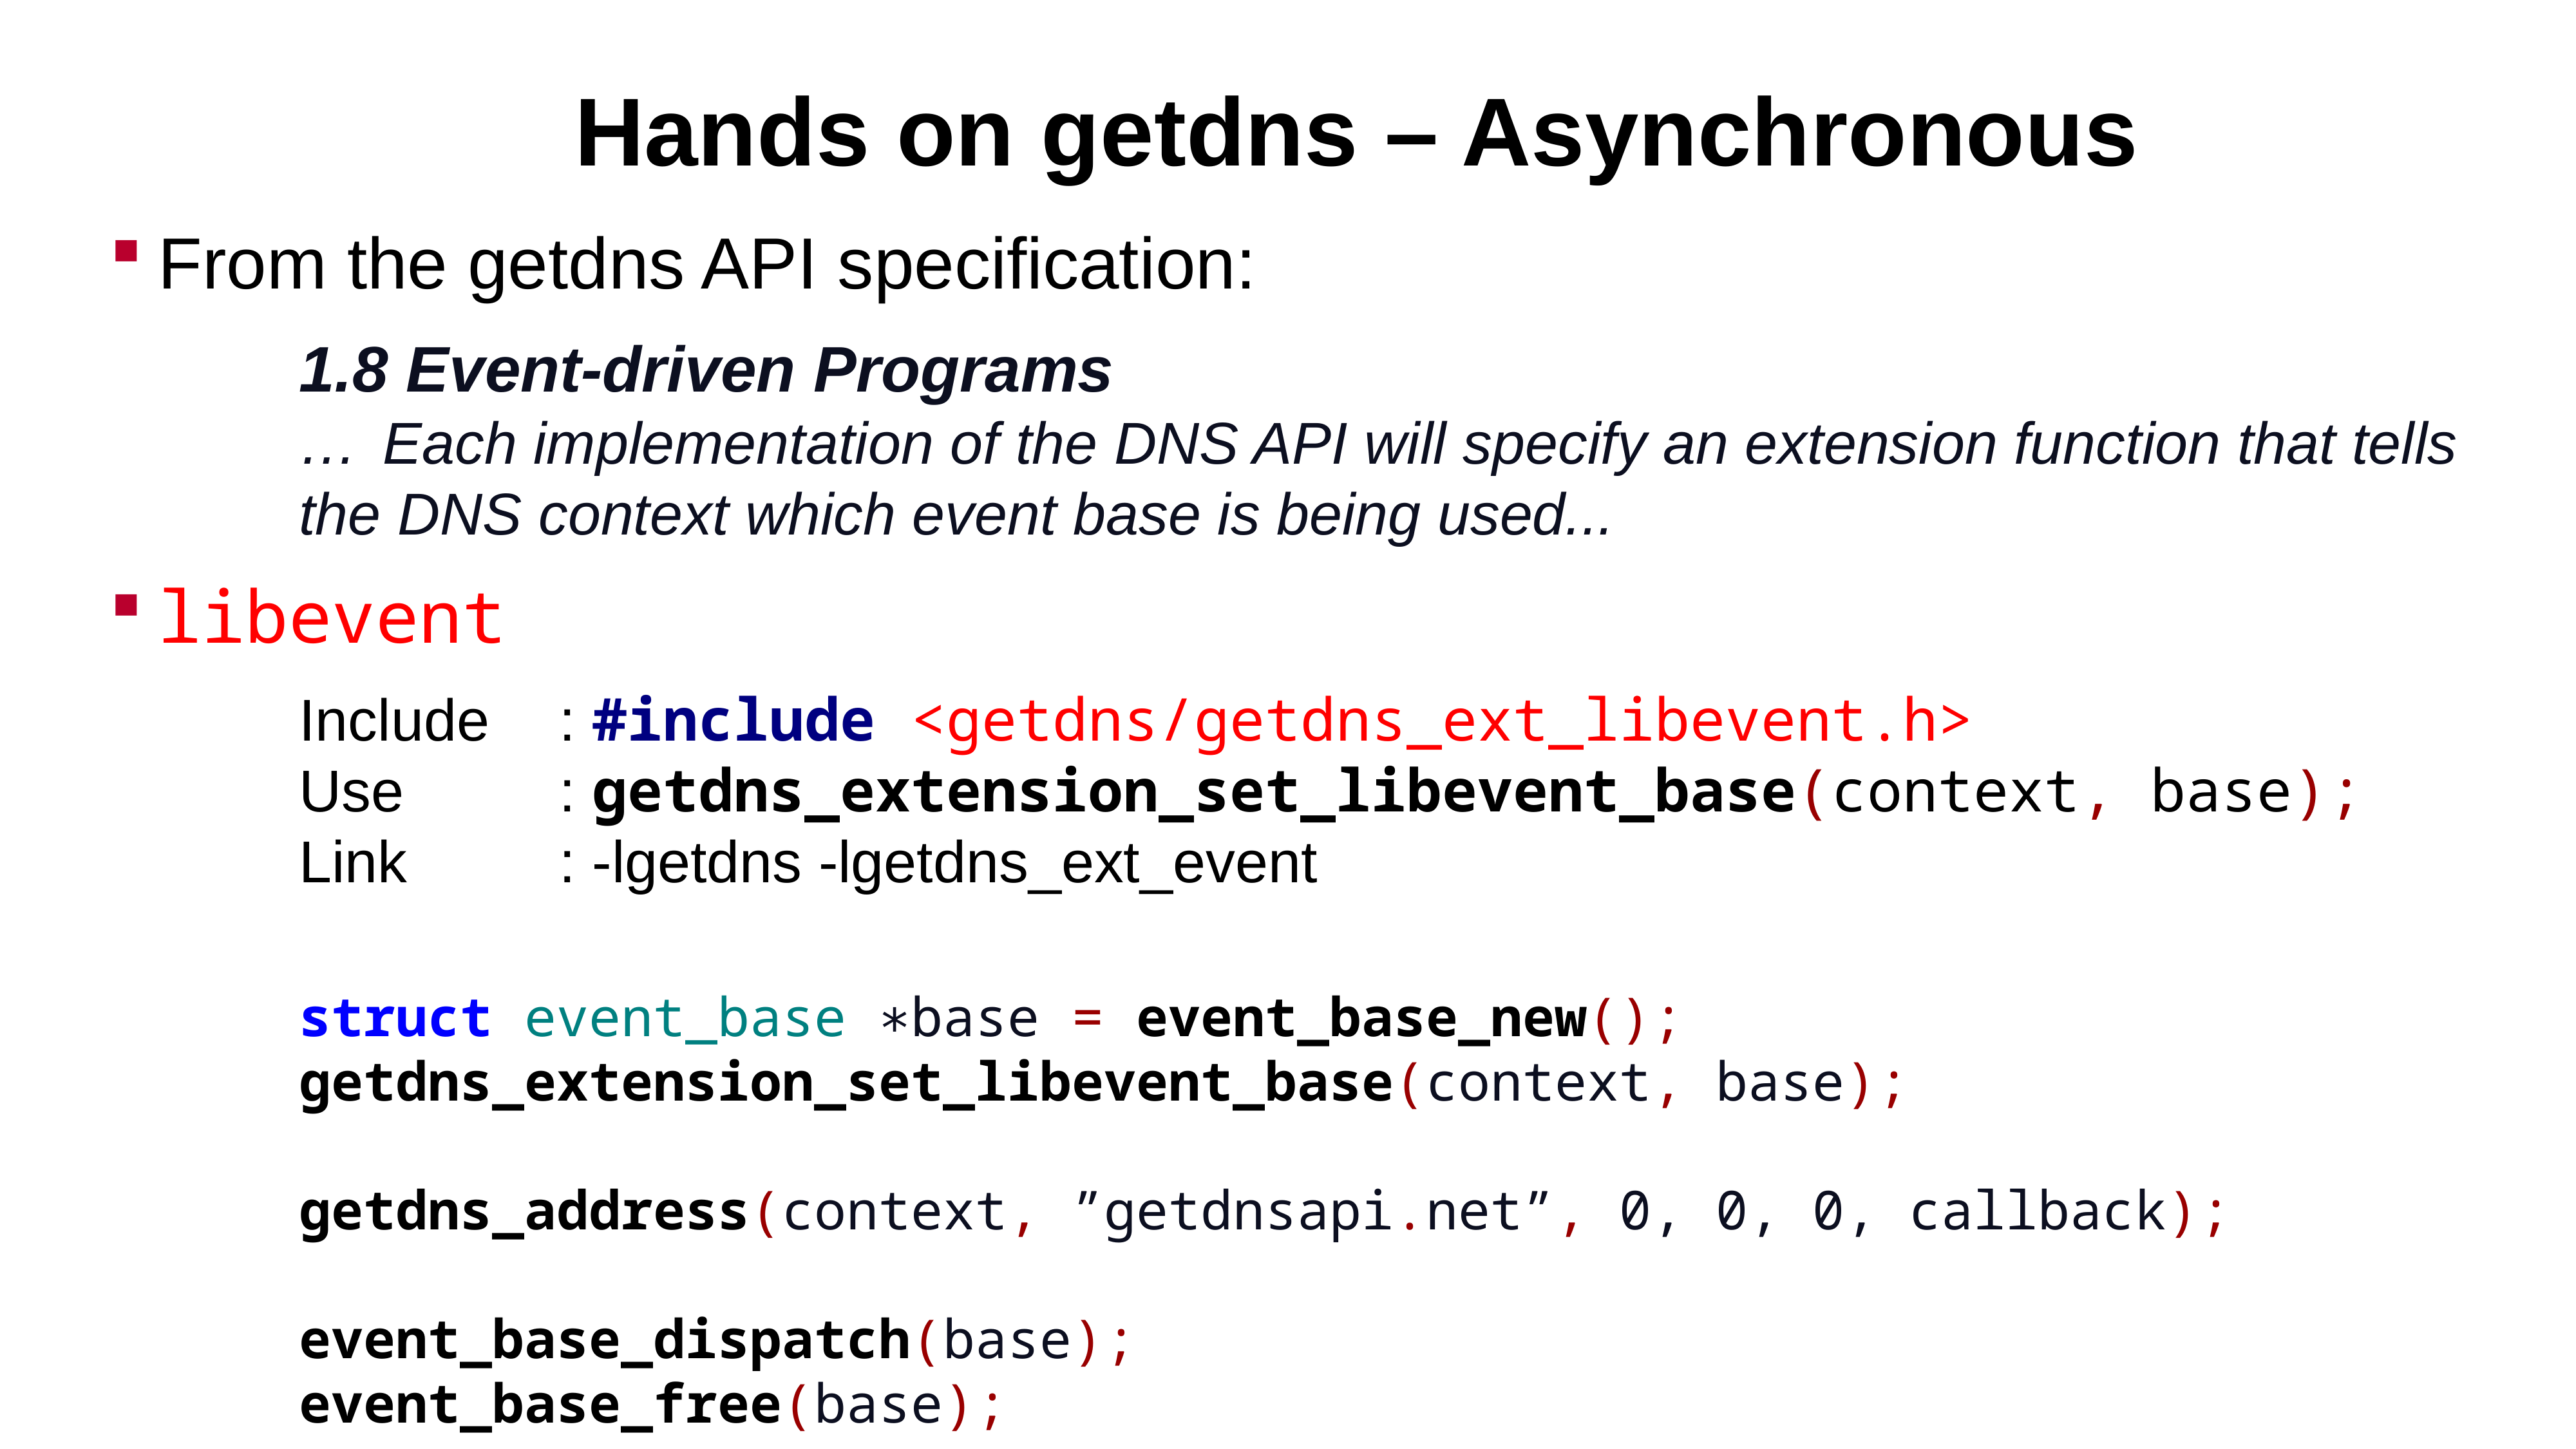

# Hands on getdns – Asynchronous
From the getdns API specification:
1.8 Event-driven Programs
…	 Each implementation of the DNS API will specify an extension function that tells the DNS context which event base is being used...
libevent
Include	: #include <getdns/getdns_ext_libevent.h>
Use		: getdns_extension_set_libevent_base(context, base);
Link		: -lgetdns -lgetdns_ext_event
struct event_base ∗base = event_base_new();
getdns_extension_set_libevent_base(context, base);
getdns_address(context, ”getdnsapi.net”, 0, 0, 0, callback);
event_base_dispatch(base);
event_base_free(base);